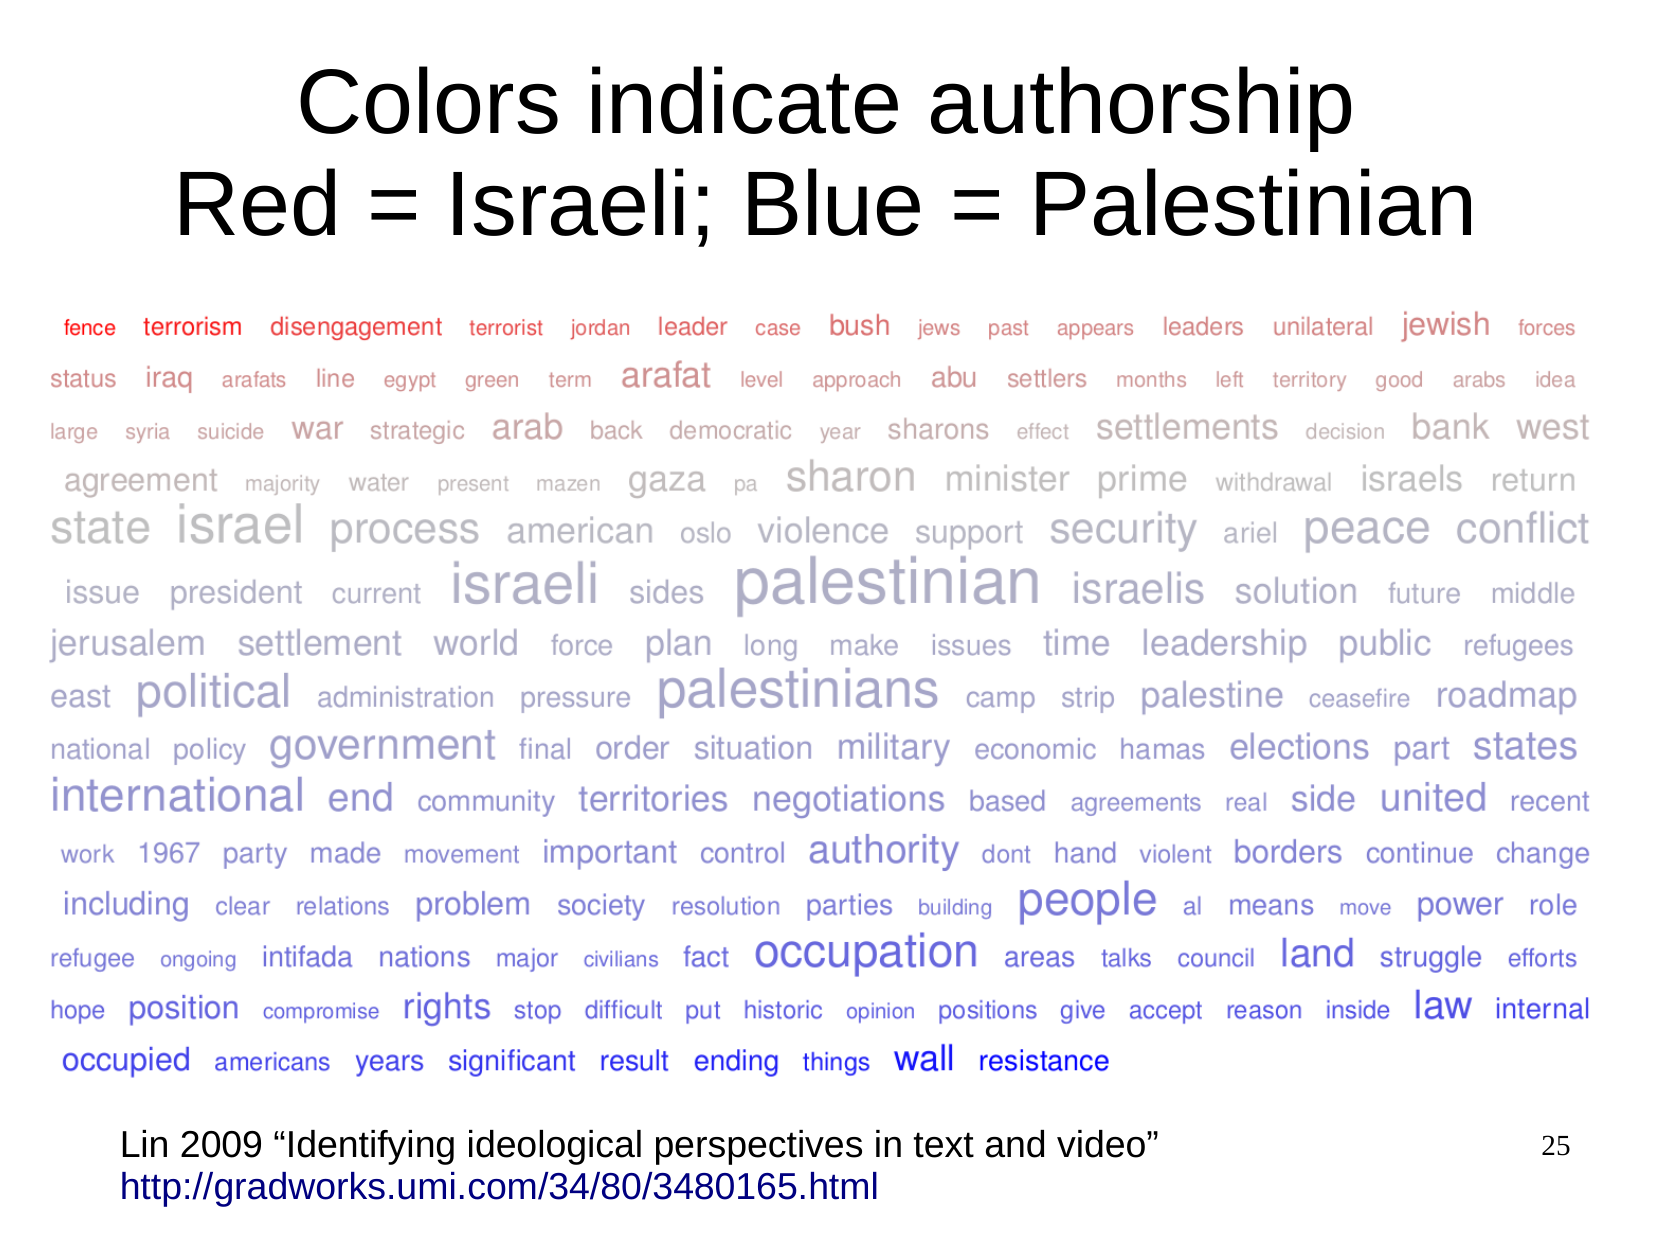

# Colors indicate authorship Red = Israeli; Blue = Palestinian
Lin 2009 “Identifying ideological perspectives in text and video”
http://gradworks.umi.com/34/80/3480165.html
25